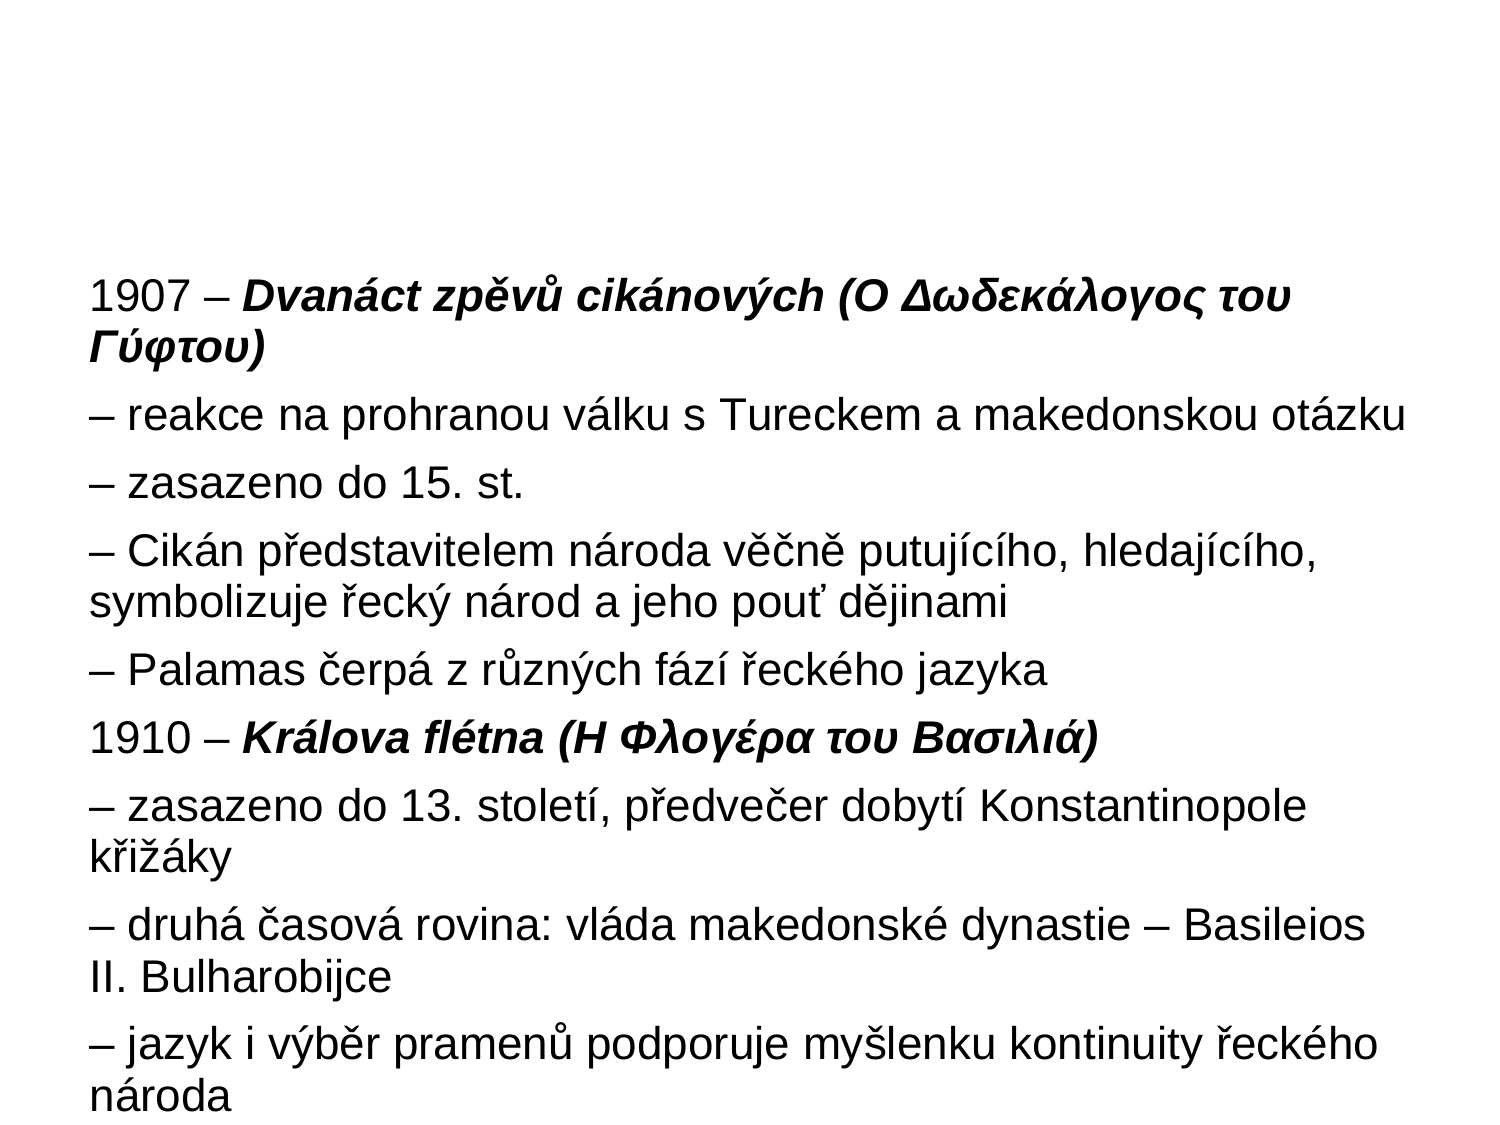

#
1907 – Dvanáct zpěvů cikánových (Ο Δωδεκάλογος του Γύφτου)
– reakce na prohranou válku s Tureckem a makedonskou otázku
– zasazeno do 15. st.
– Cikán představitelem národa věčně putujícího, hledajícího, symbolizuje řecký národ a jeho pouť dějinami
– Palamas čerpá z různých fází řeckého jazyka
1910 – Králova flétna (Η Φλογέρα του Βασιλιά)
– zasazeno do 13. století, předvečer dobytí Konstantinopole křižáky
– druhá časová rovina: vláda makedonské dynastie – Basileios II. Bulharobijce
– jazyk i výběr pramenů podporuje myšlenku kontinuity řeckého národa